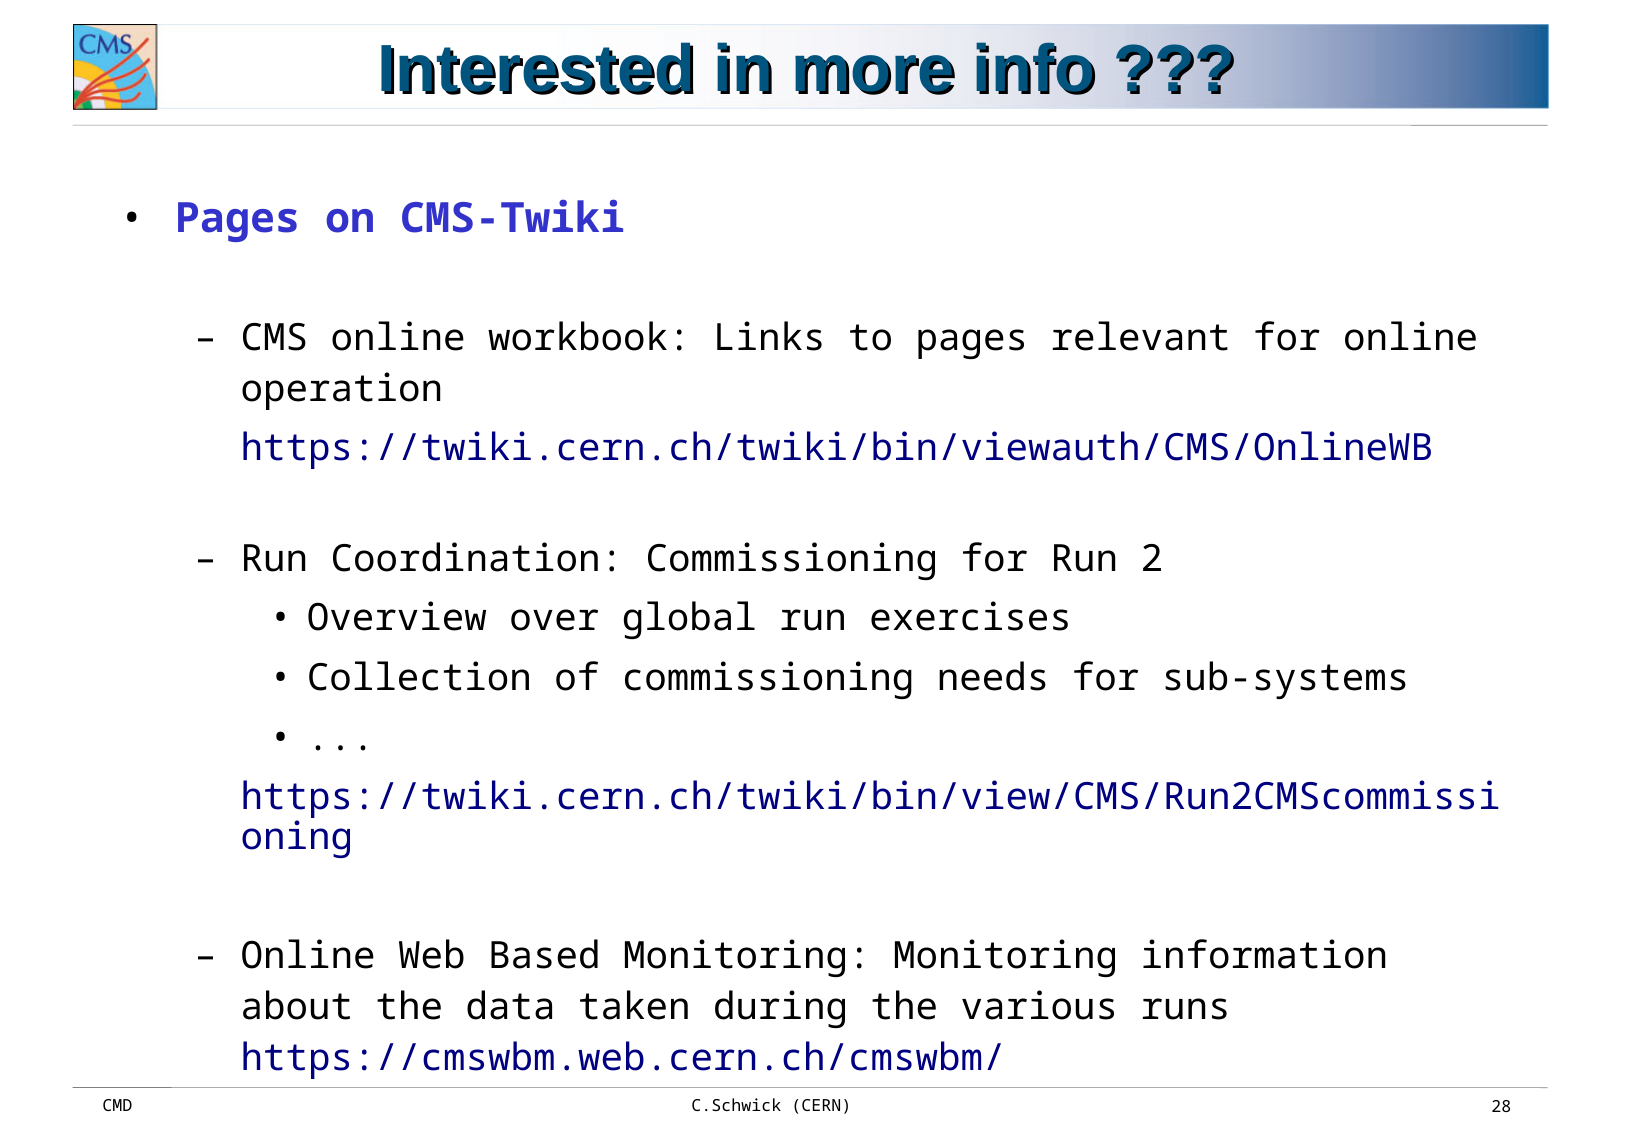

# Interested in more info ???
Pages on CMS-Twiki
CMS online workbook: Links to pages relevant for online operation
https://twiki.cern.ch/twiki/bin/viewauth/CMS/OnlineWB
Run Coordination: Commissioning for Run 2
Overview over global run exercises
Collection of commissioning needs for sub-systems
...
https://twiki.cern.ch/twiki/bin/view/CMS/Run2CMScommissioning
Online Web Based Monitoring: Monitoring information about the data taken during the various runs
https://cmswbm.web.cern.ch/cmswbm/
Entry point to various online services like the online logbook, shift-lists, overviews for DAQ, DCS, DSS status and others
http://cmsonline.cern.ch/